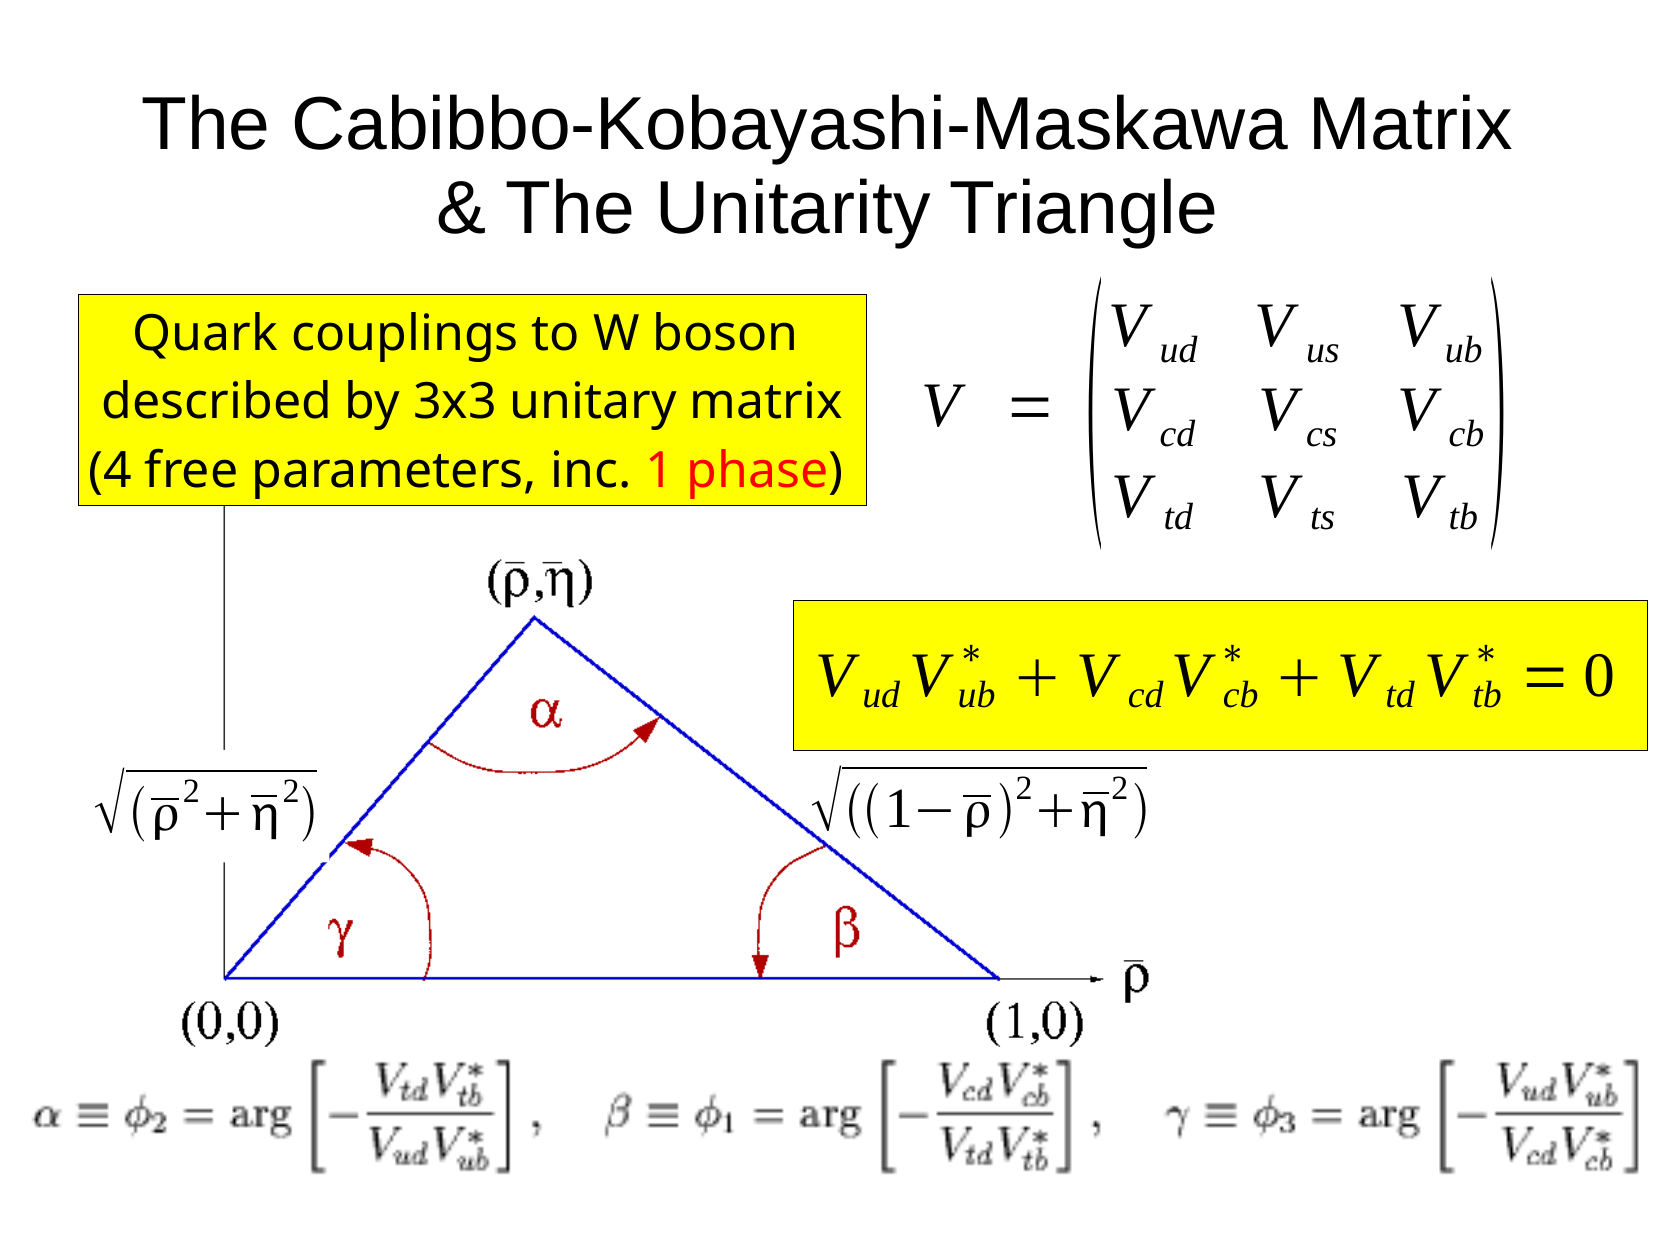

# The Cabibbo-Kobayashi-Maskawa Matrix & The Unitarity Triangle
Quark couplings to W boson
described by 3x3 unitary matrix
(4 free parameters, inc. 1 phase)
Tim Gershon
B Factory Results
14